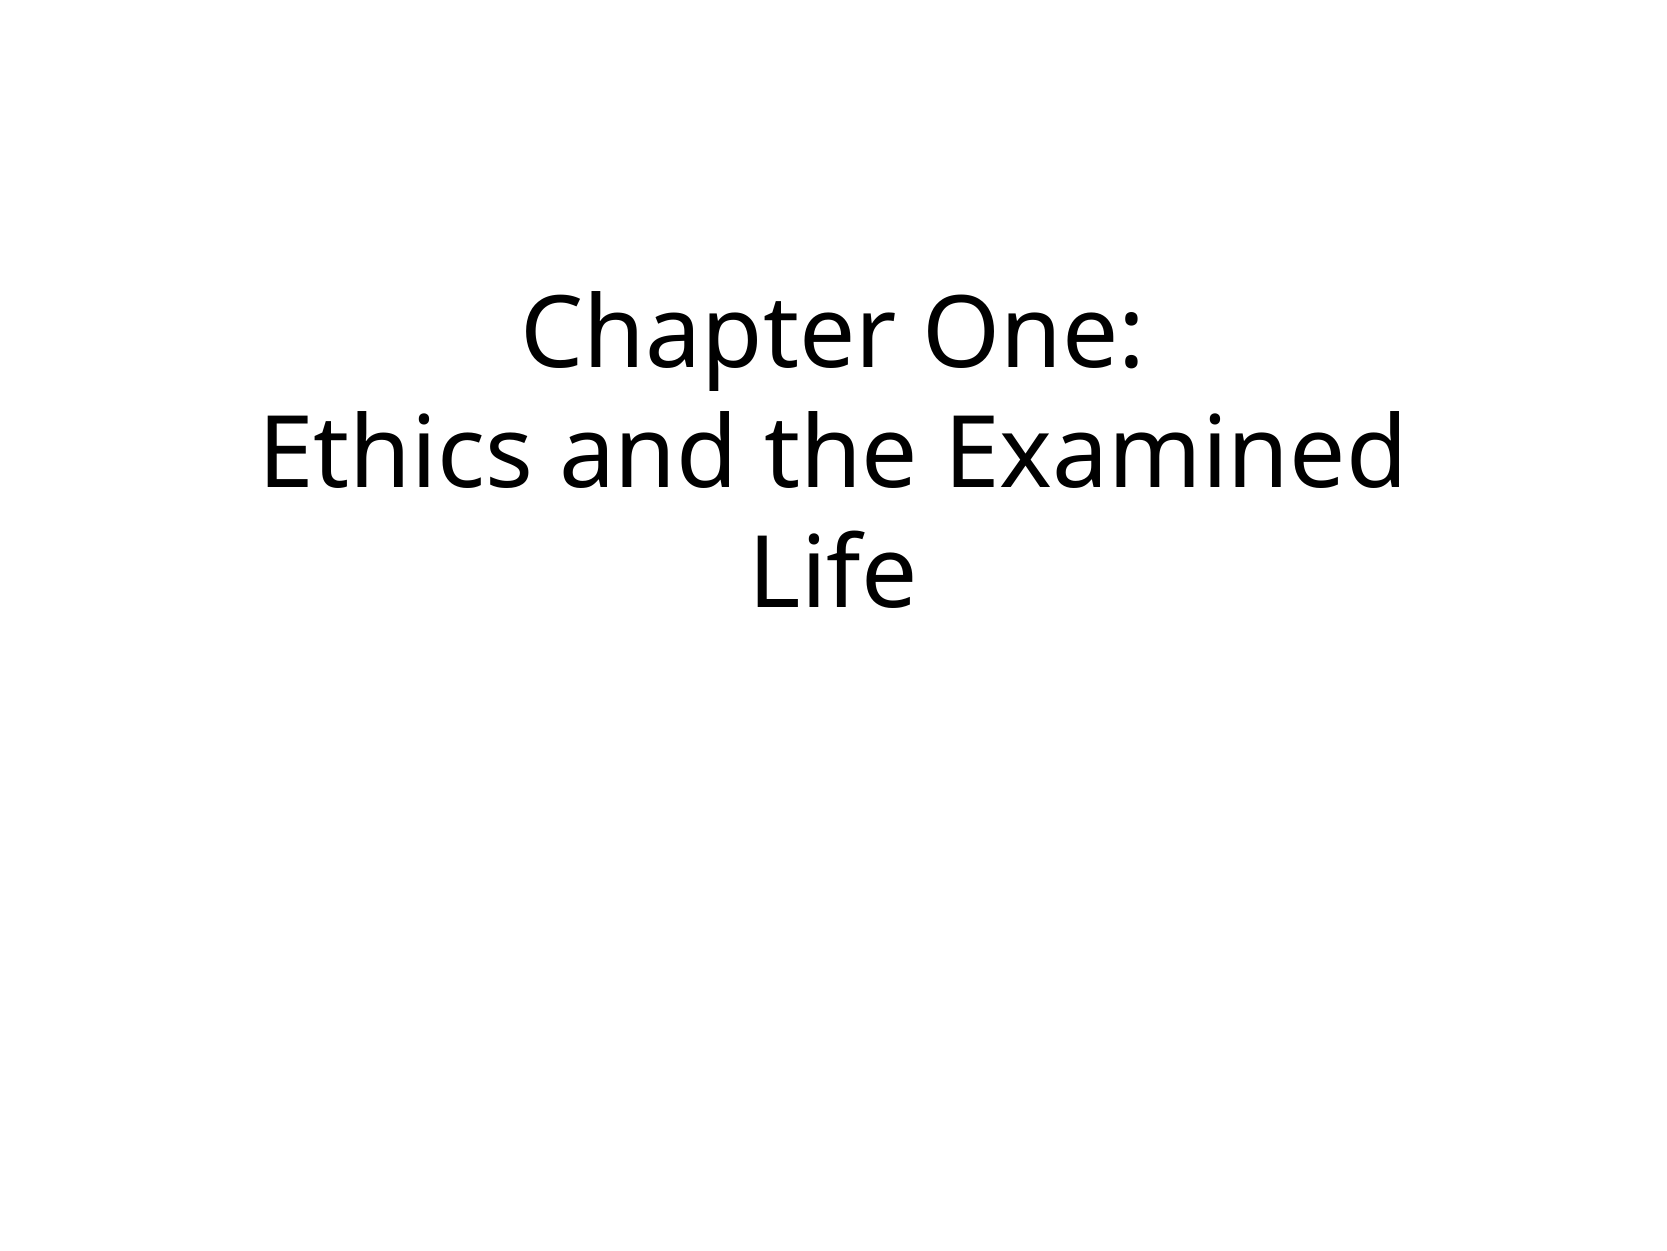

# Chapter One: Ethics and the Examined Life